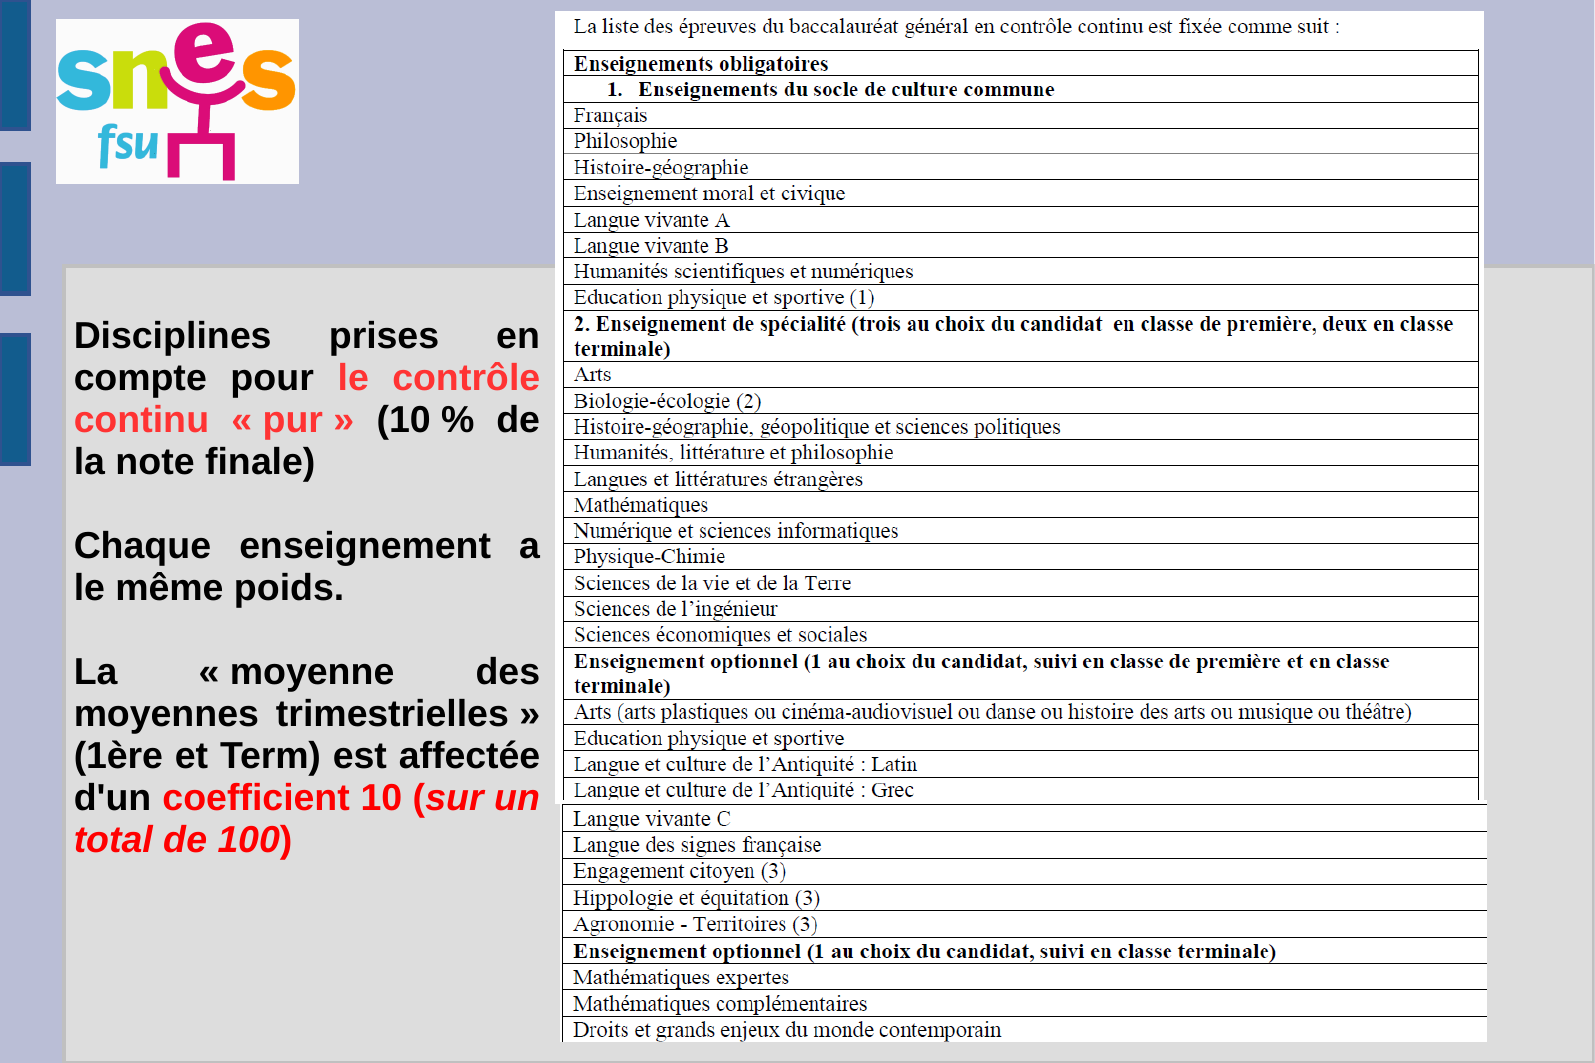

Disciplines prises en compte pour le contrôle continu « pur » (10 % de la note finale)
Chaque enseignement a le même poids.
La « moyenne des moyennes trimestrielles » (1ère et Term) est affectée d'un coefficient 10 (sur un total de 100)